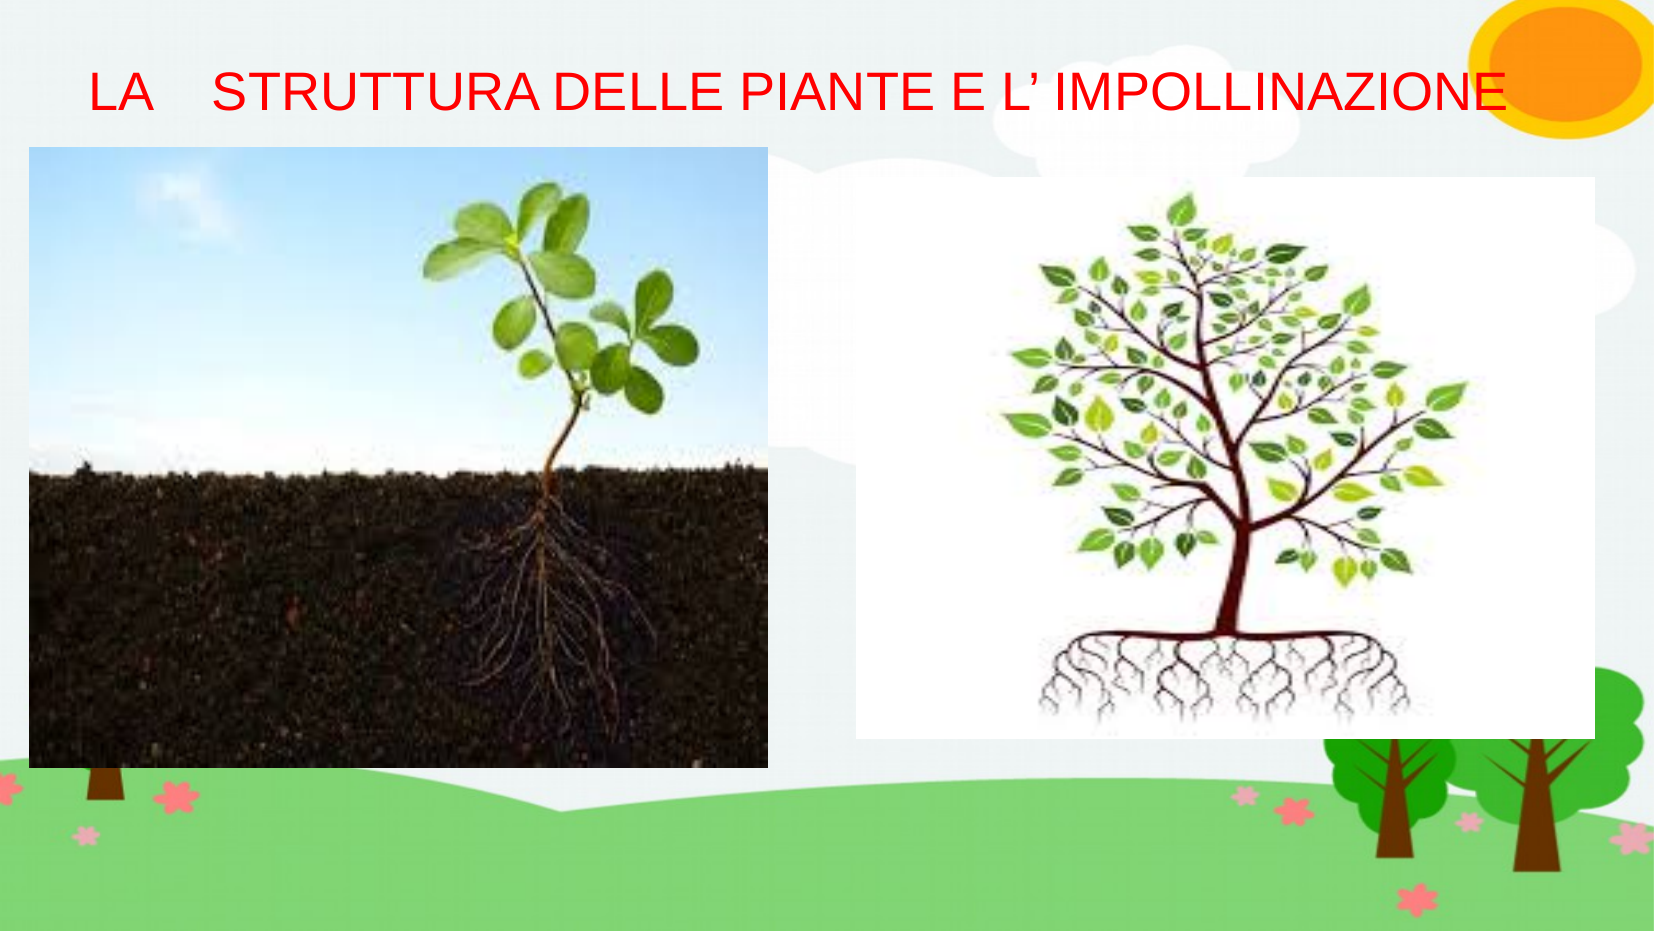

# LA STRUTTURA DELLE PIANTE E L’ IMPOLLINAZIONE